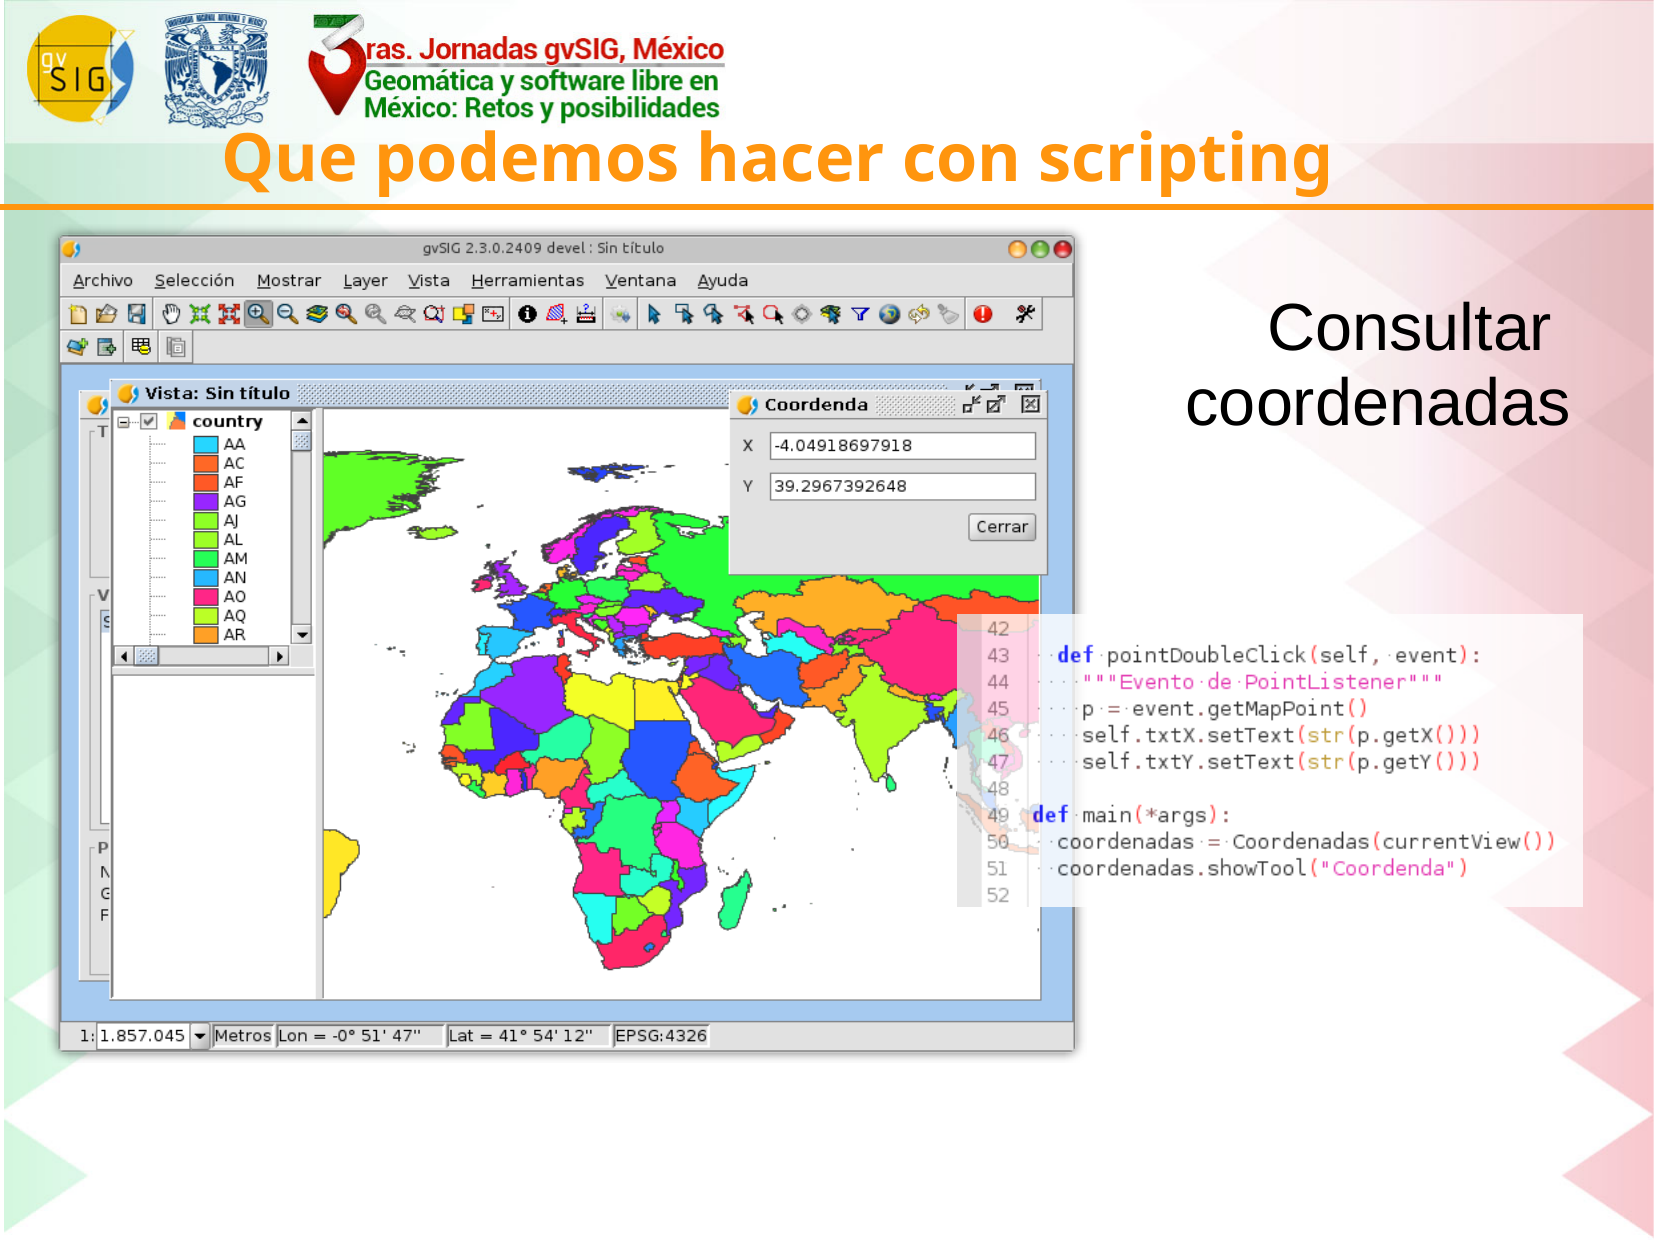

Que podemos hacer con scripting
# Consultar
coordenadas